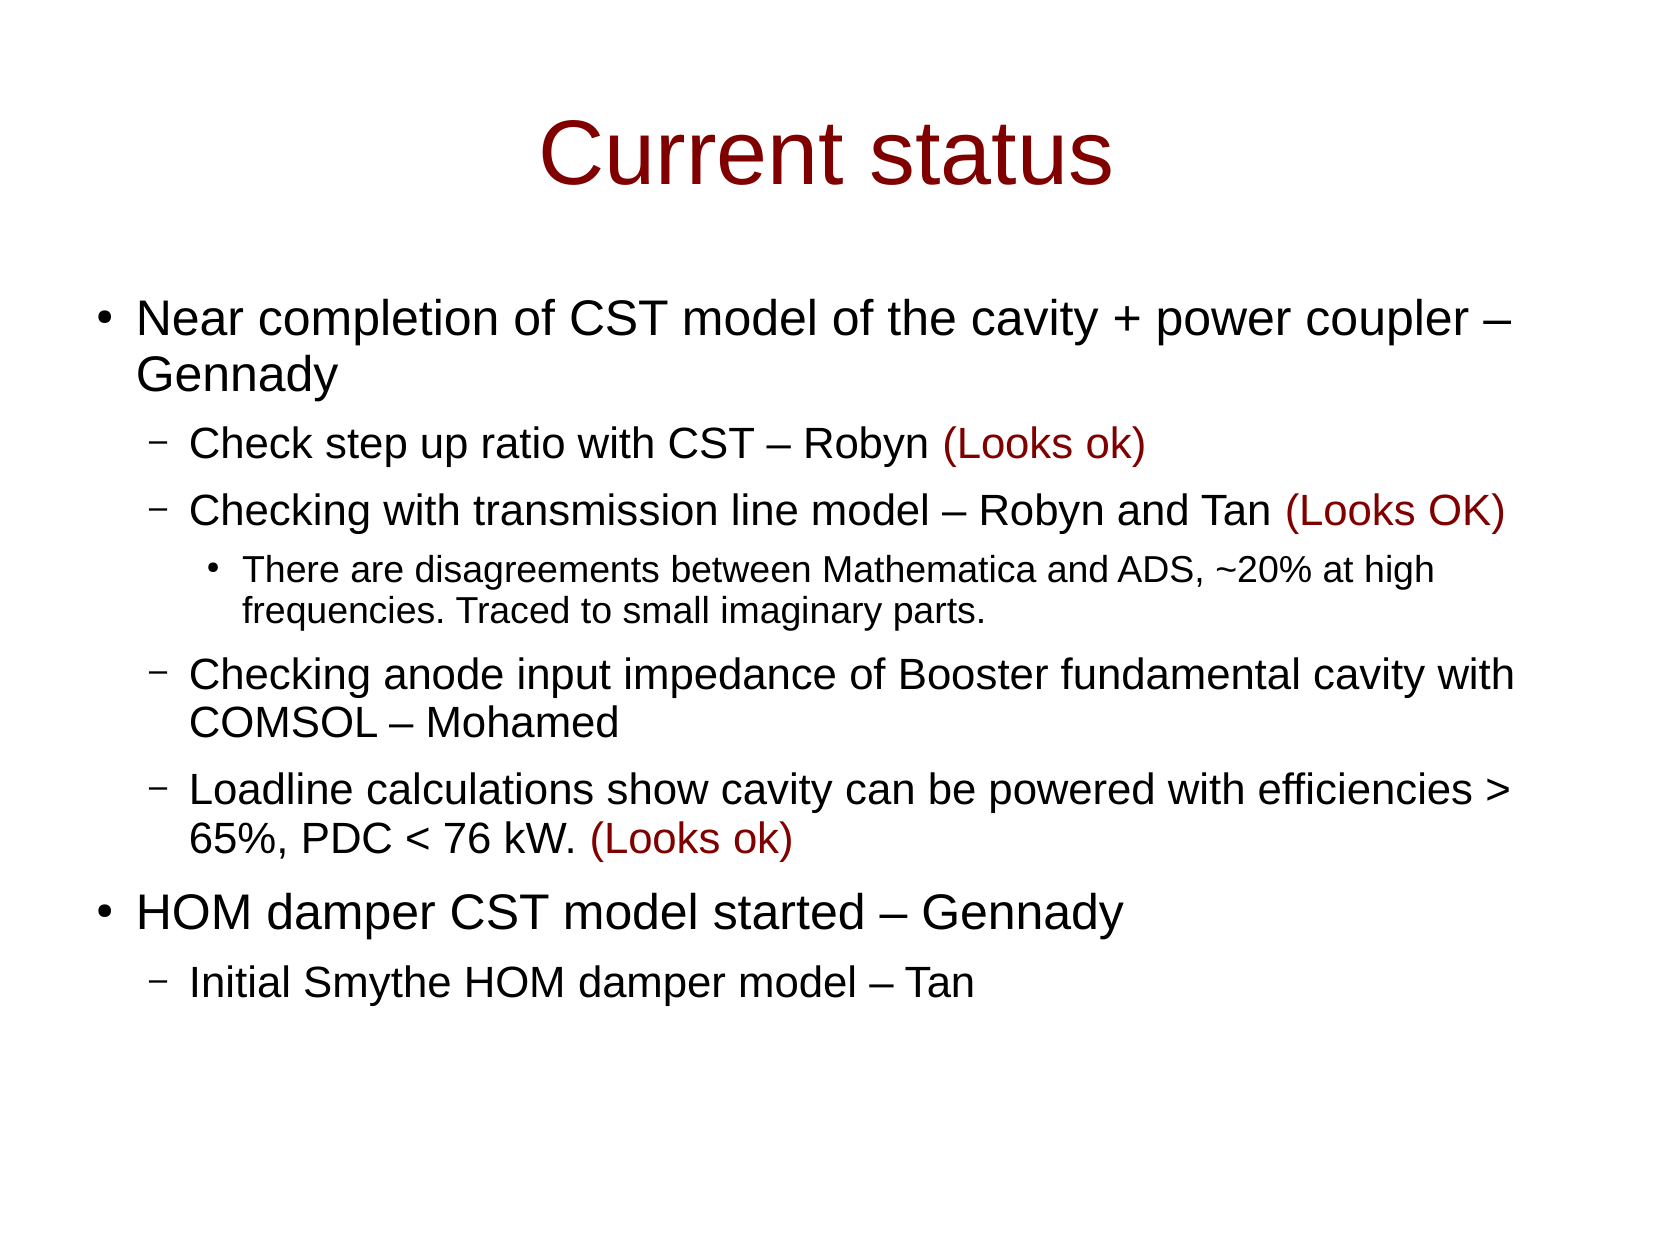

# Current status
Near completion of CST model of the cavity + power coupler – Gennady
Check step up ratio with CST – Robyn (Looks ok)
Checking with transmission line model – Robyn and Tan (Looks OK)
There are disagreements between Mathematica and ADS, ~20% at high frequencies. Traced to small imaginary parts.
Checking anode input impedance of Booster fundamental cavity with COMSOL – Mohamed
Loadline calculations show cavity can be powered with efficiencies > 65%, PDC < 76 kW. (Looks ok)
HOM damper CST model started – Gennady
Initial Smythe HOM damper model – Tan